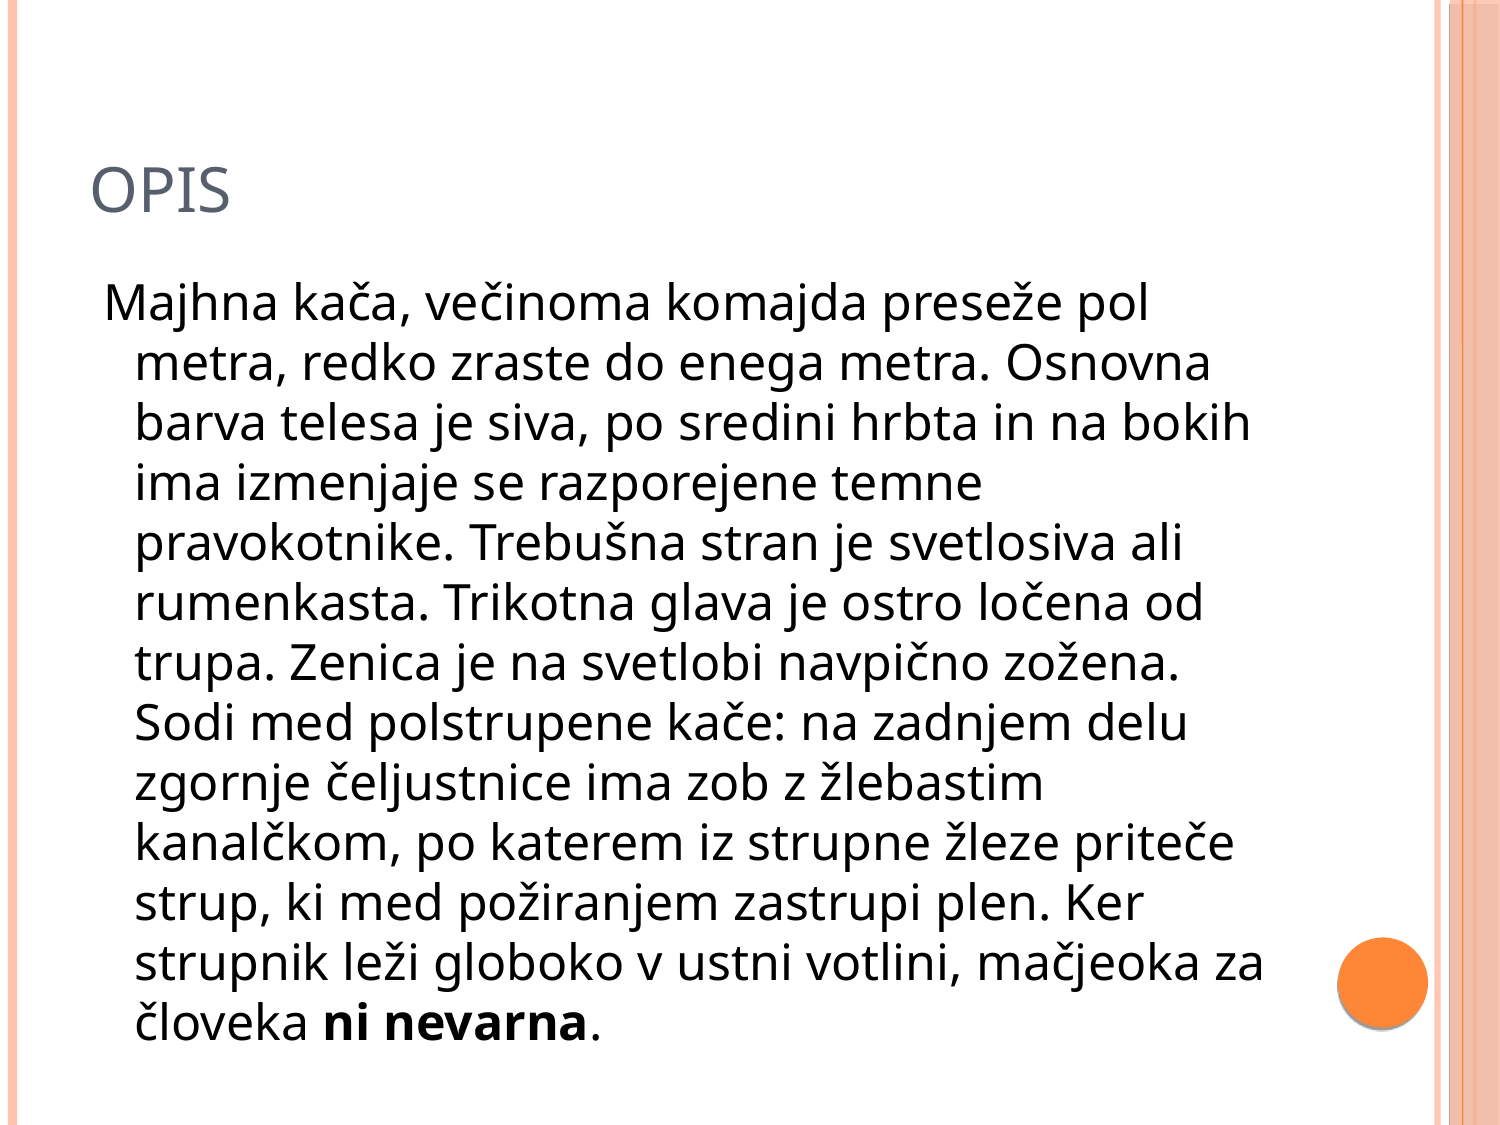

# OPIS
 Majhna kača, večinoma komajda preseže pol metra, redko zraste do enega metra. Osnovna barva telesa je siva, po sredini hrbta in na bokih ima izmenjaje se razporejene temne pravokotnike. Trebušna stran je svetlosiva ali rumenkasta. Trikotna glava je ostro ločena od trupa. Zenica je na svetlobi navpično zožena. Sodi med polstrupene kače: na zadnjem delu zgornje čeljustnice ima zob z žlebastim kanalčkom, po katerem iz strupne žleze priteče strup, ki med požiranjem zastrupi plen. Ker strupnik leži globoko v ustni votlini, mačjeoka za človeka ni nevarna.